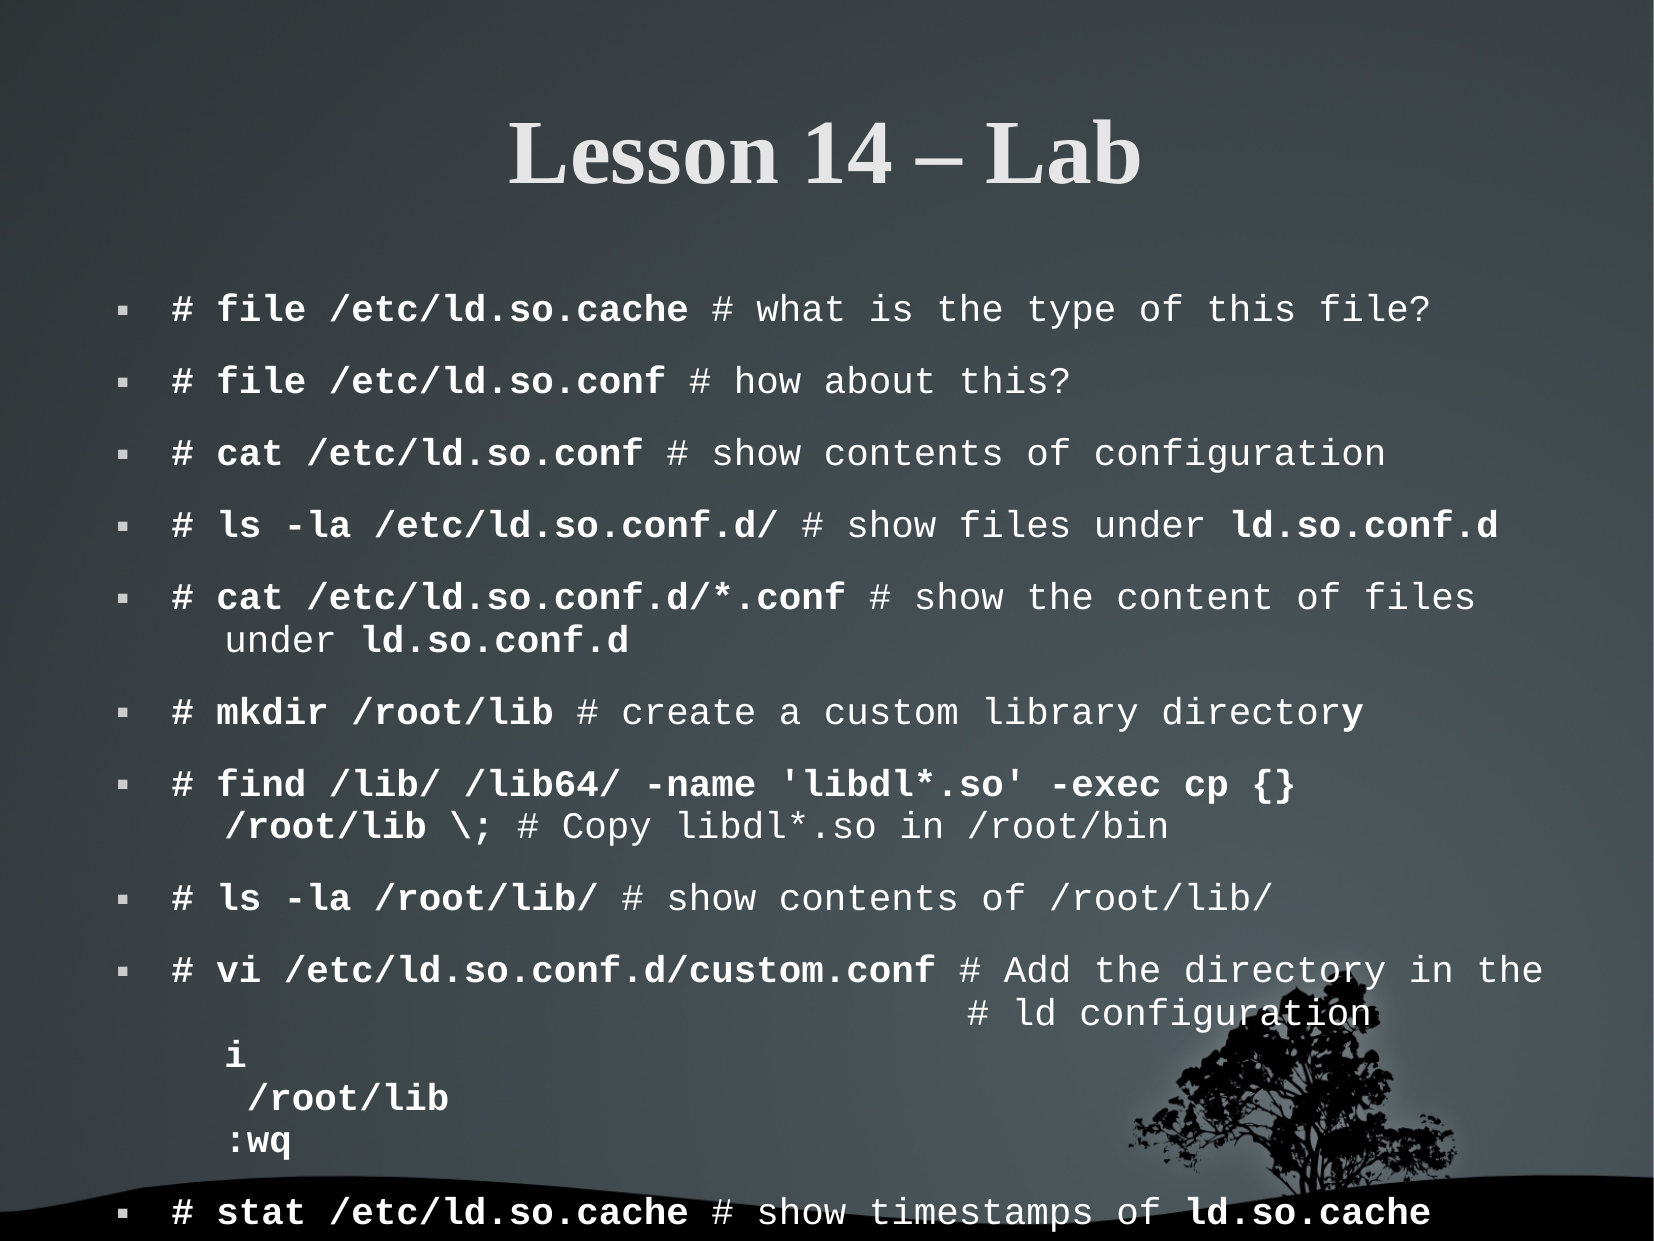

Lesson 14 – Lab
# # file /etc/ld.so.cache # what is the type of this file?
# file /etc/ld.so.conf # how about this?
# cat /etc/ld.so.conf # show contents of configuration
# ls -la /etc/ld.so.conf.d/ # show files under ld.so.conf.d
# cat /etc/ld.so.conf.d/*.conf # show the content of files under ld.so.conf.d
# mkdir /root/lib # create a custom library directory
# find /lib/ /lib64/ -name 'libdl*.so' -exec cp {} /root/lib \; # Copy libdl*.so in /root/bin
# ls -la /root/lib/ # show contents of /root/lib/
# vi /etc/ld.so.conf.d/custom.conf # Add the directory in the # ld configuration i /root/lib :wq
# stat /etc/ld.so.cache # show timestamps of ld.so.cache
# ldconfig # update
# ldconfig -p | grep libdl # find the libdl library